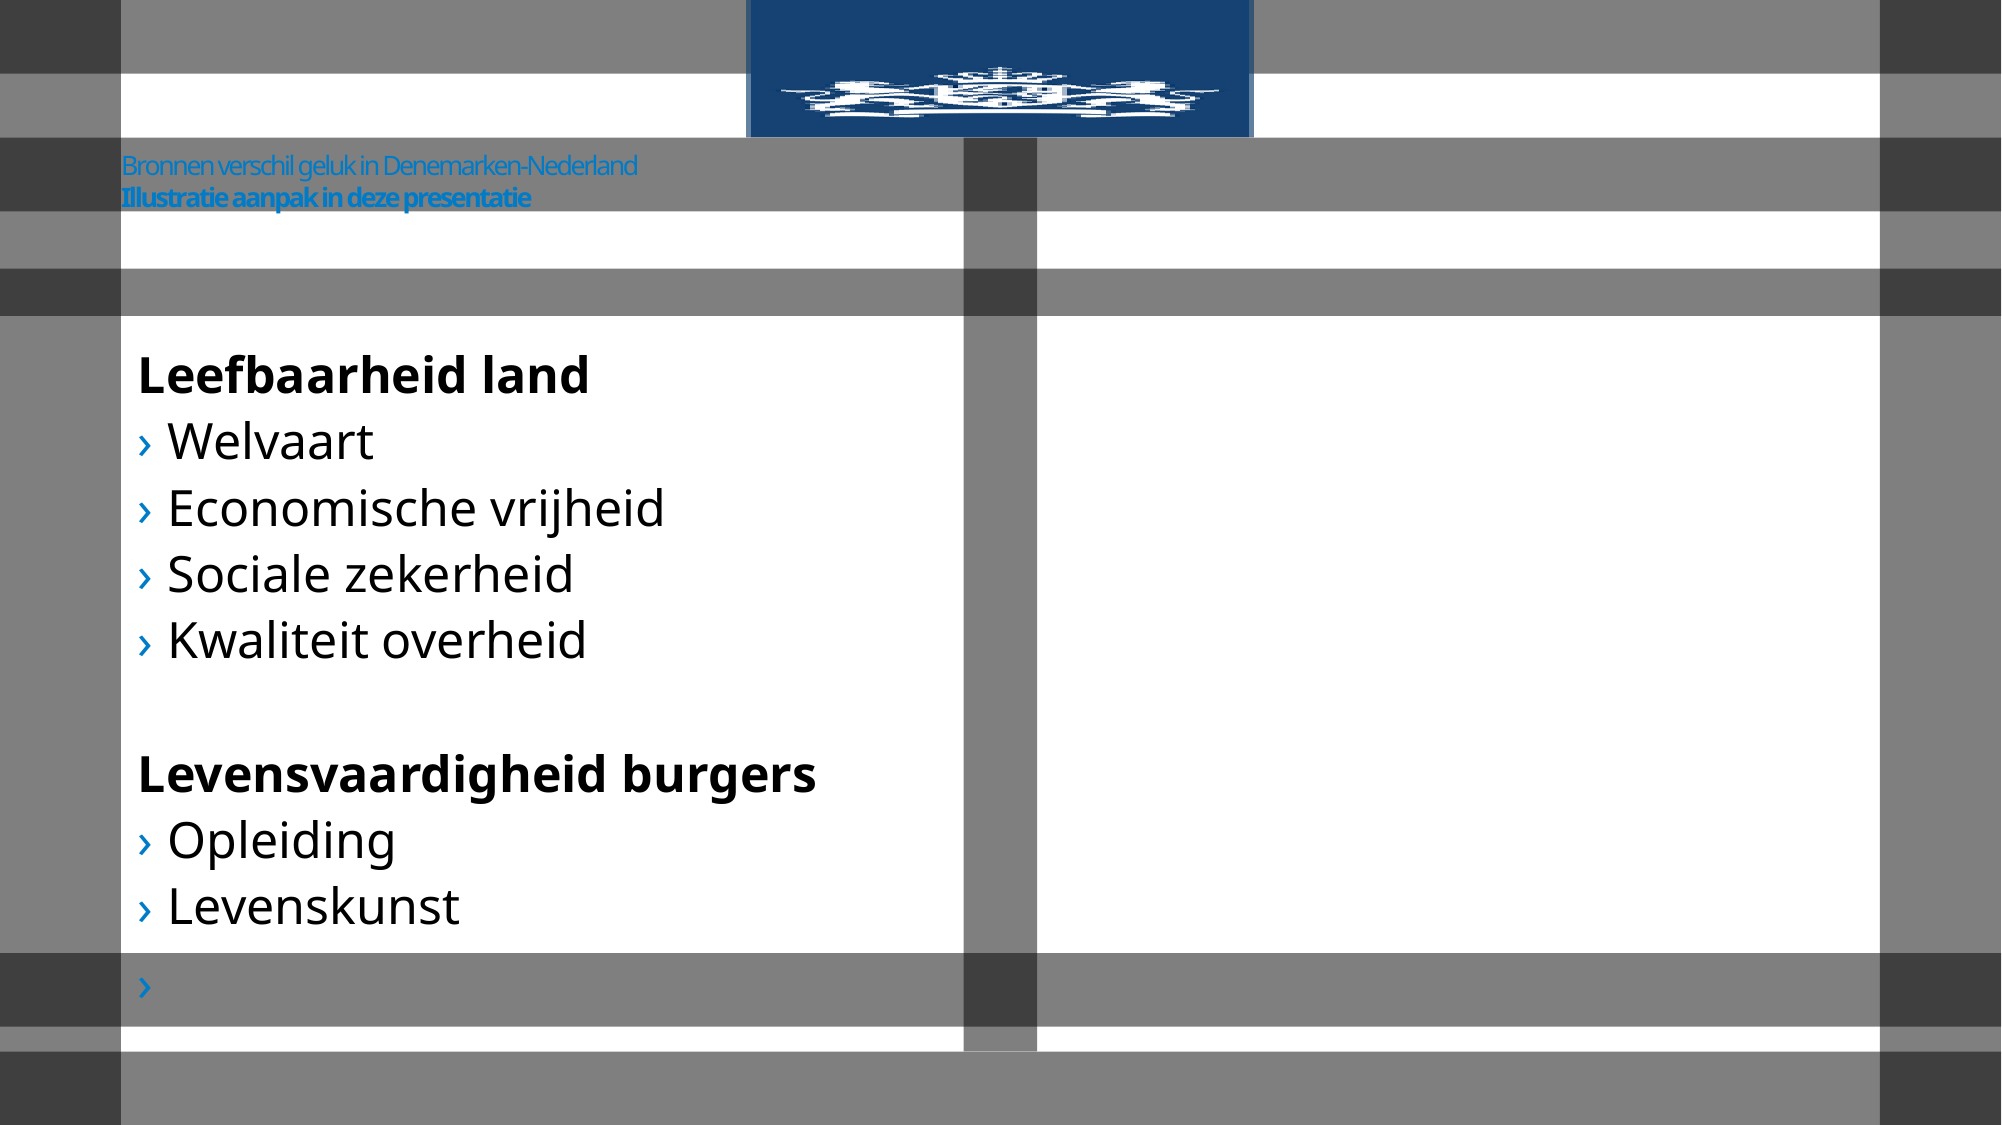

# Bronnen verschil geluk in Denemarken-Nederland Illustratie aanpak in deze presentatie
Leefbaarheid land
Welvaart
Economische vrijheid
Sociale zekerheid
Kwaliteit overheid
Levensvaardigheid burgers
Opleiding
Levenskunst